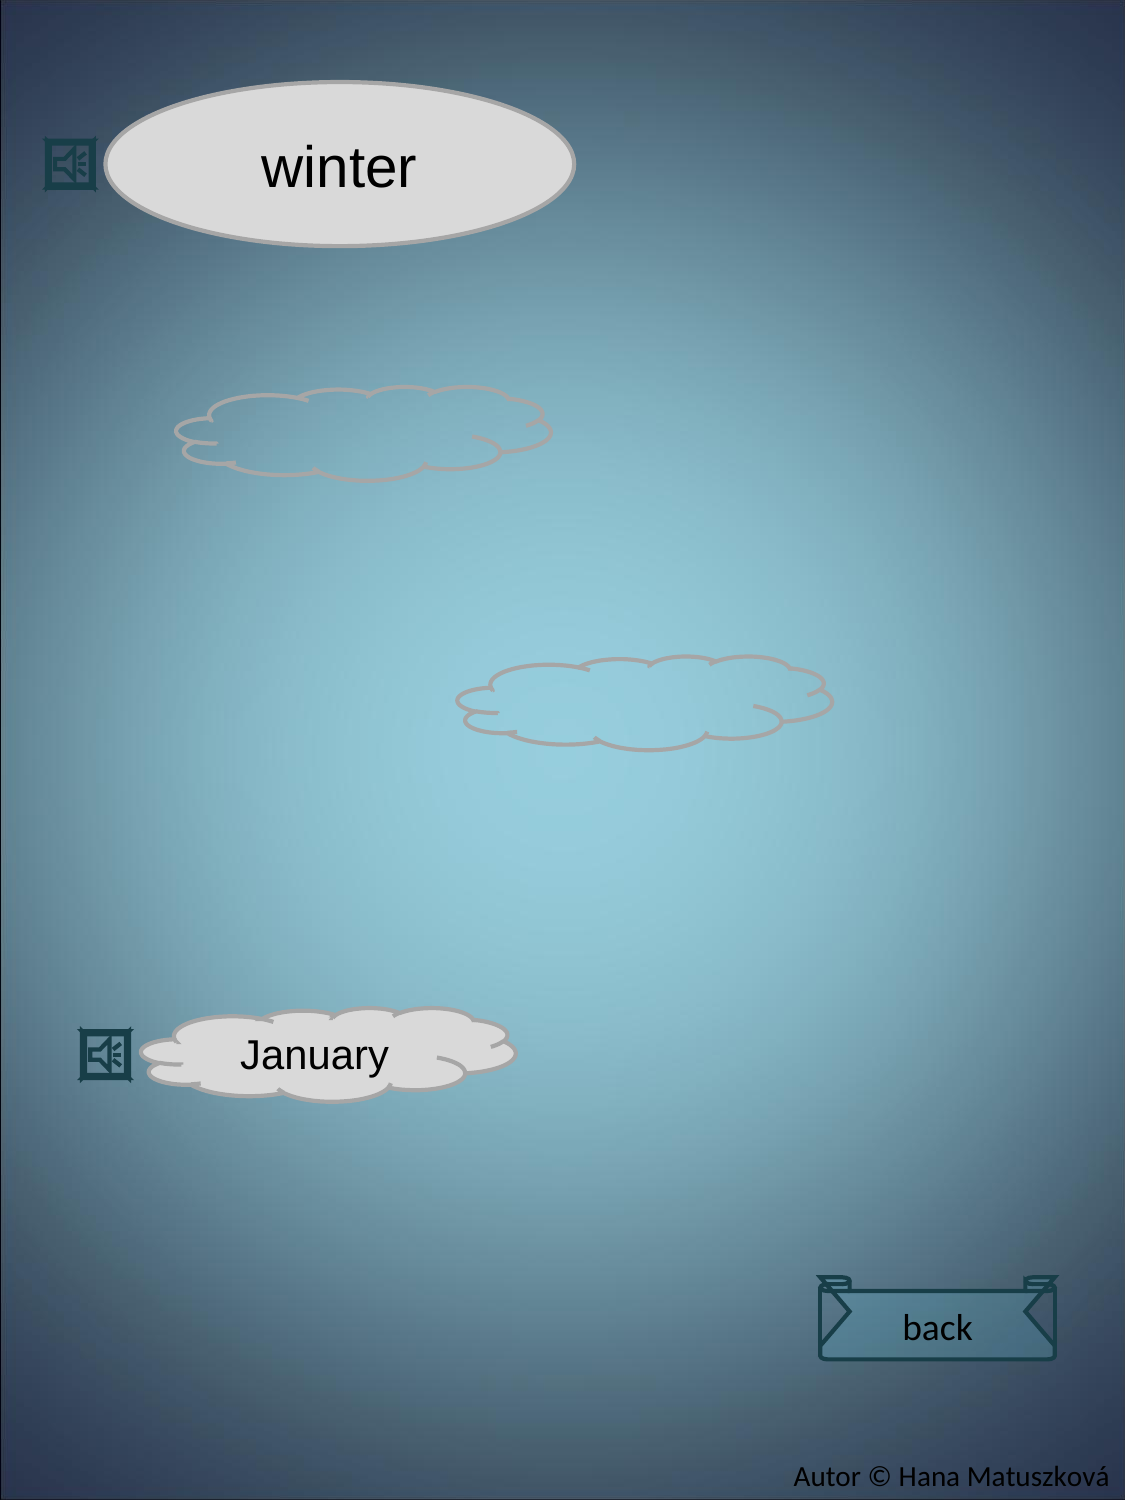

winter
January
back
Autor © Hana Matuszková